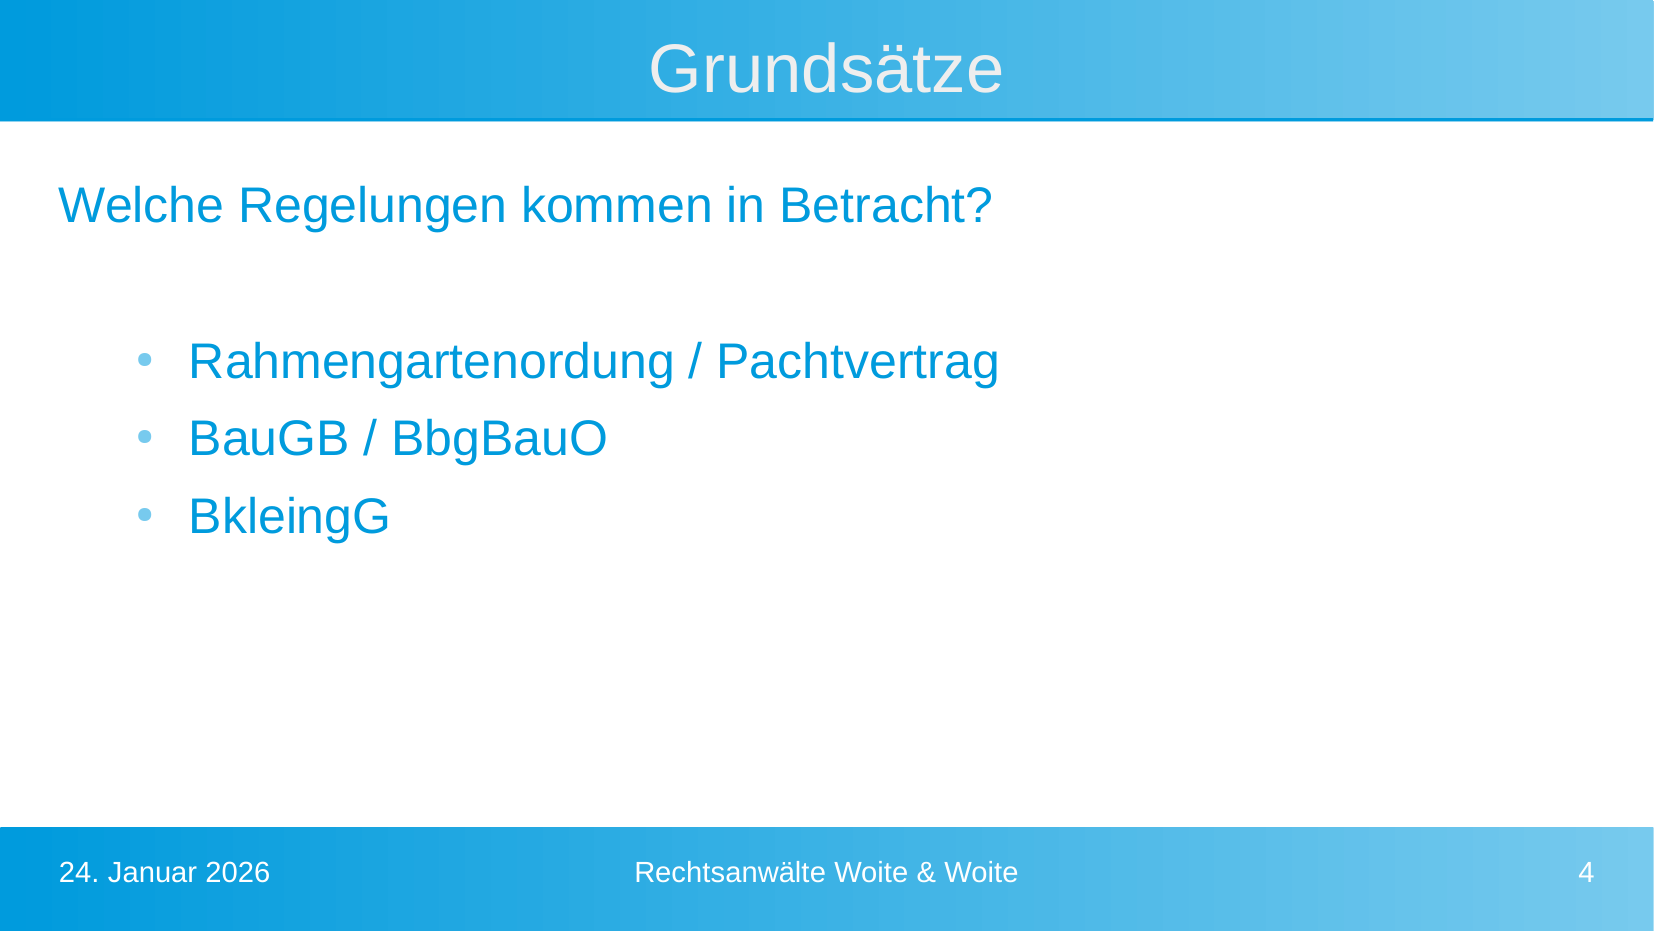

# Grundsätze
Welche Regelungen kommen in Betracht?
Rahmengartenordung / Pachtvertrag
BauGB / BbgBauO
BkleingG
4